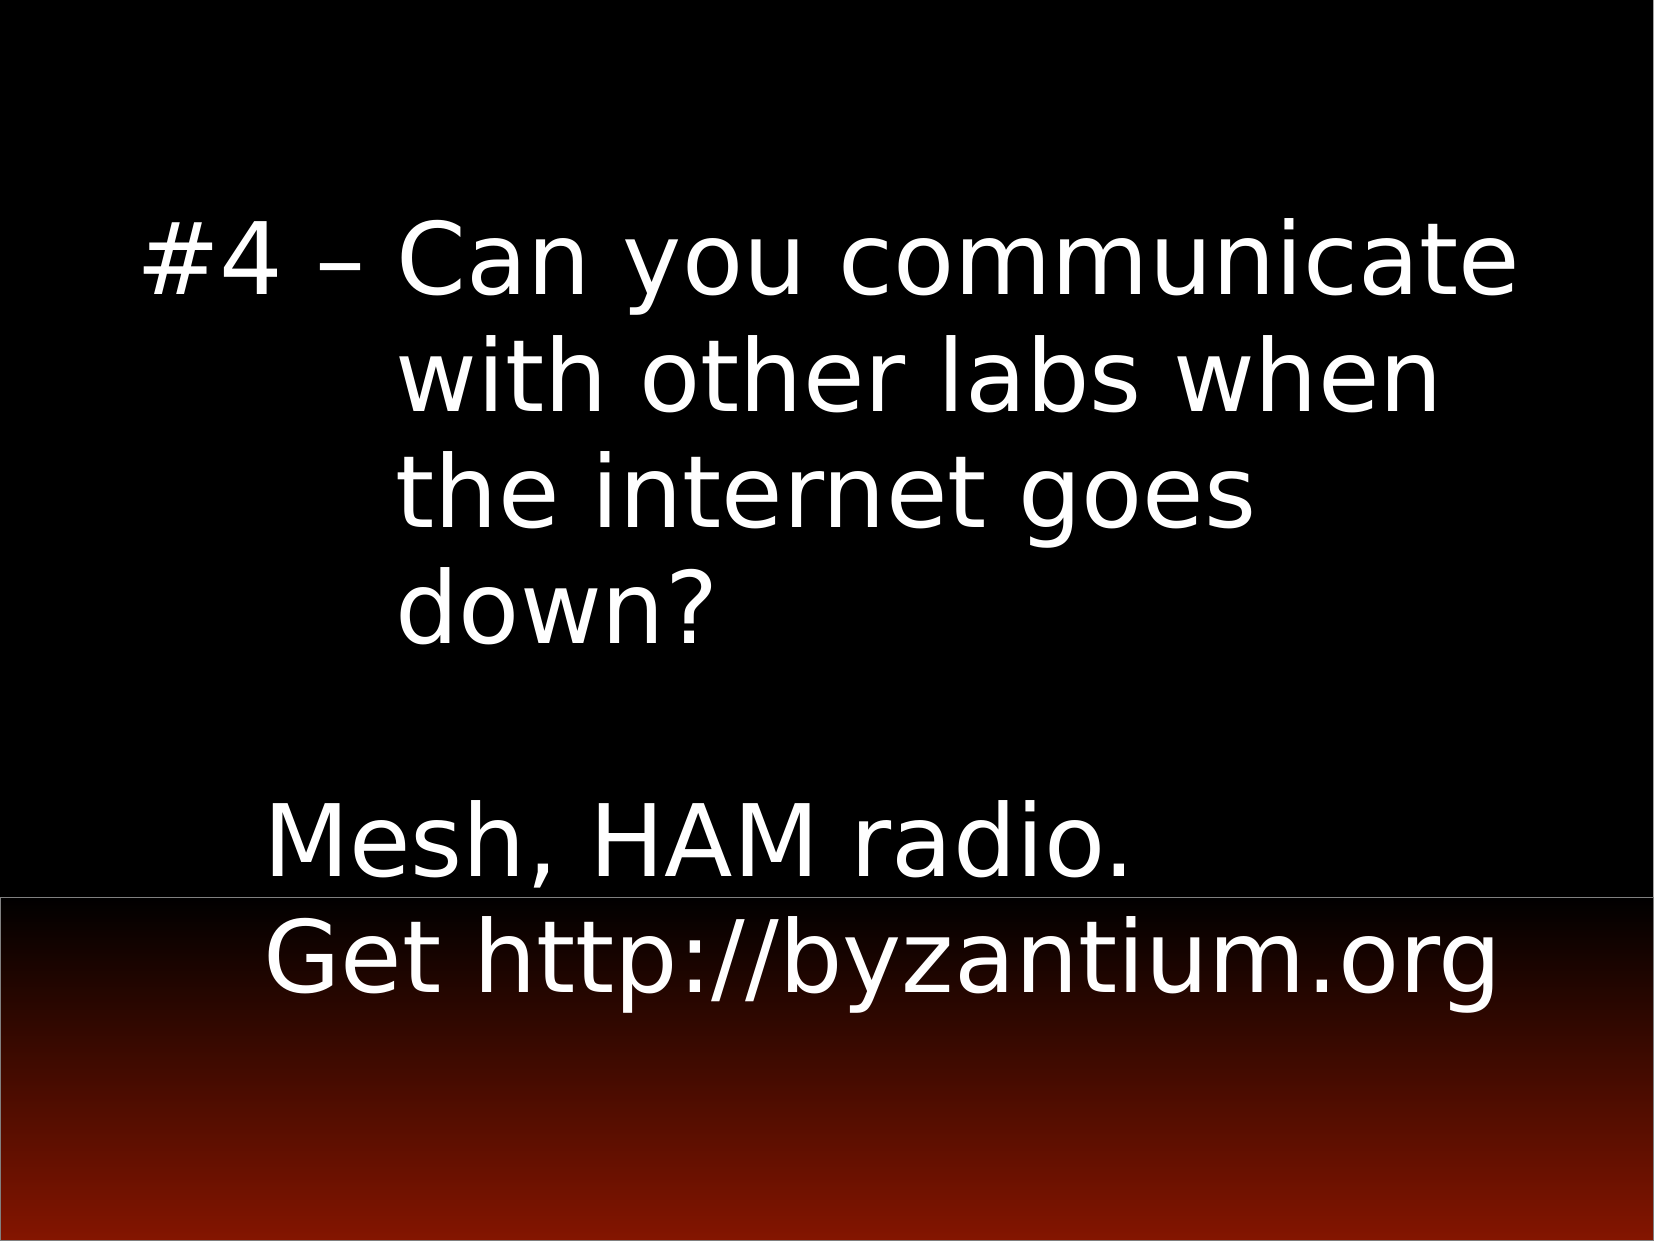

#4 – Can you communicate with other labs when the internet goes down?
 Mesh, HAM radio.
 Get http://byzantium.org